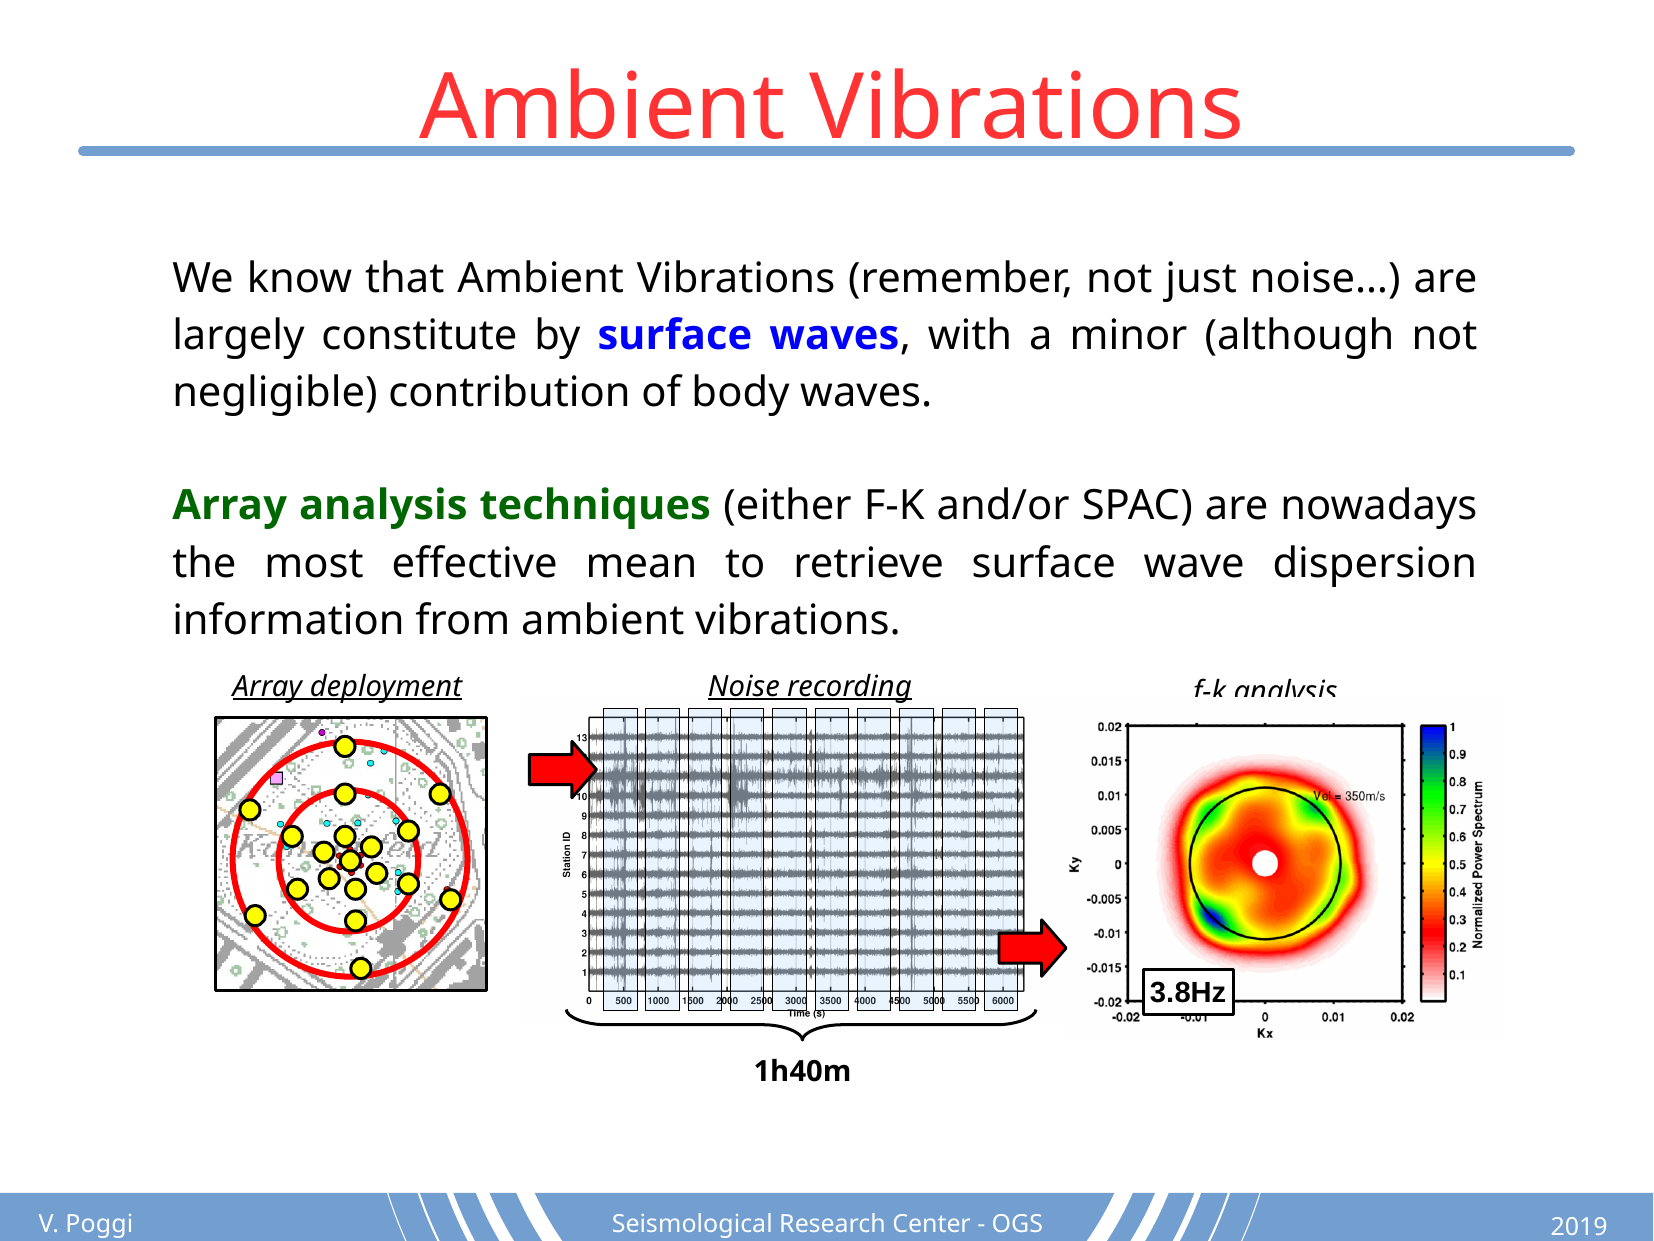

Ambient Vibrations
We know that Ambient Vibrations (remember, not just noise…) are largely constitute by surface waves, with a minor (although not negligible) contribution of body waves.
Array analysis techniques (either F-K and/or SPAC) are nowadays the most effective mean to retrieve surface wave dispersion information from ambient vibrations.
Array deployment
Noise recording
f-k analysis
1h40m
3.8Hz